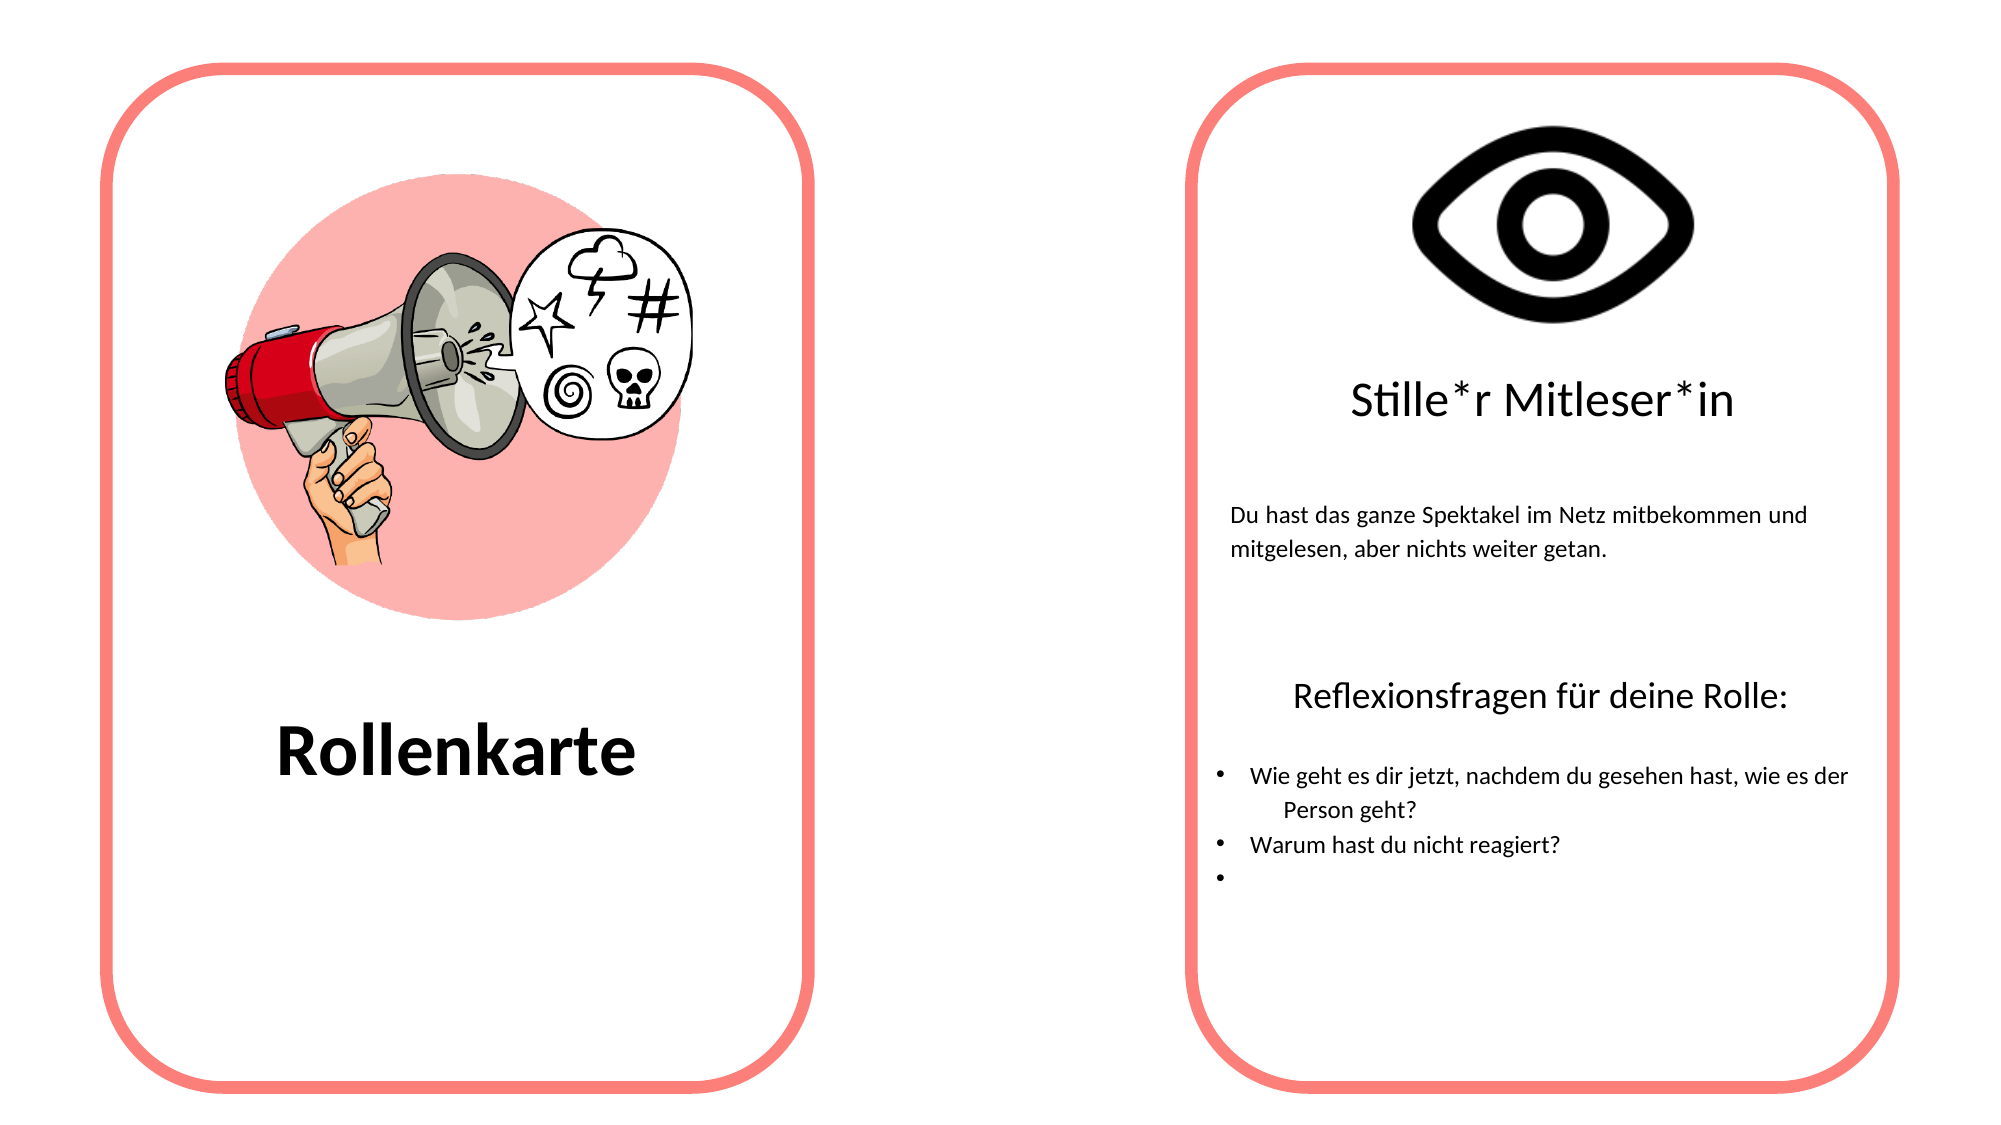

Stille*r Mitleser*in
Du hast das ganze Spektakel im Netz mitbekommen und mitgelesen, aber nichts weiter getan.
Reflexionsfragen für deine Rolle:
Rollenkarte
Wie geht es dir jetzt, nachdem du gesehen hast, wie es der Person geht?
Warum hast du nicht reagiert?